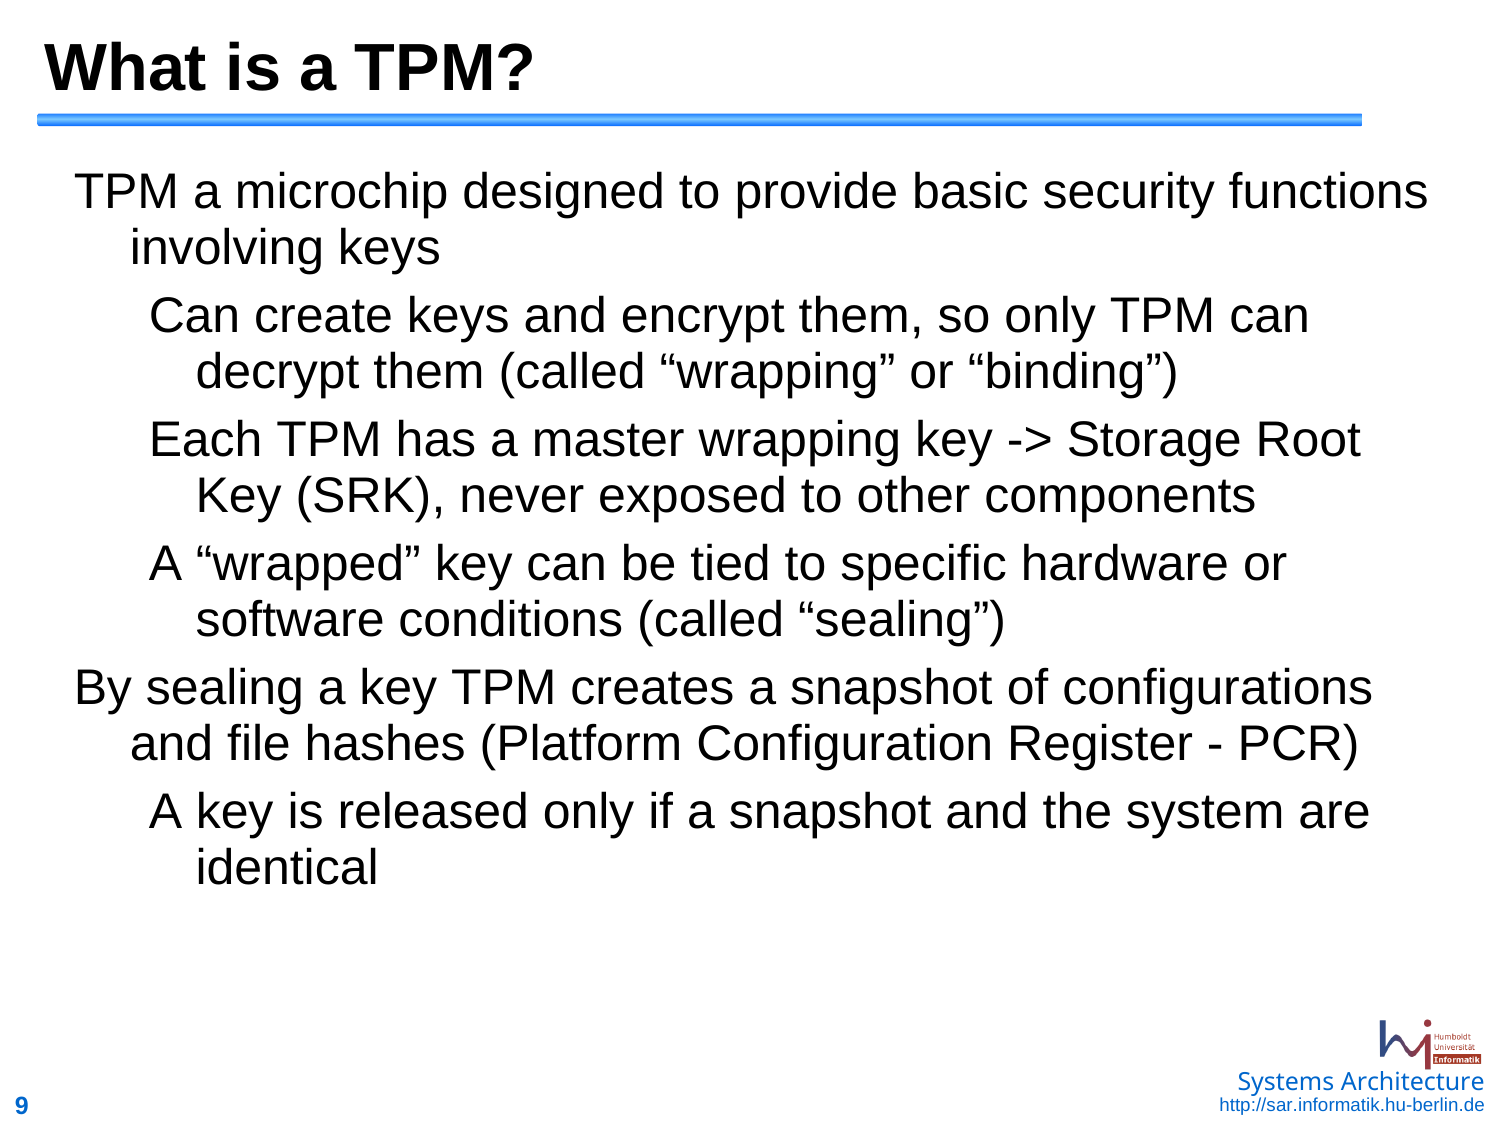

# What is a TPM?
TPM a microchip designed to provide basic security functions involving keys
Can create keys and encrypt them, so only TPM can decrypt them (called “wrapping” or “binding”)
Each TPM has a master wrapping key -> Storage Root Key (SRK), never exposed to other components
A “wrapped” key can be tied to specific hardware or software conditions (called “sealing”)
By sealing a key TPM creates a snapshot of configurations and file hashes (Platform Configuration Register - PCR)
A key is released only if a snapshot and the system are identical